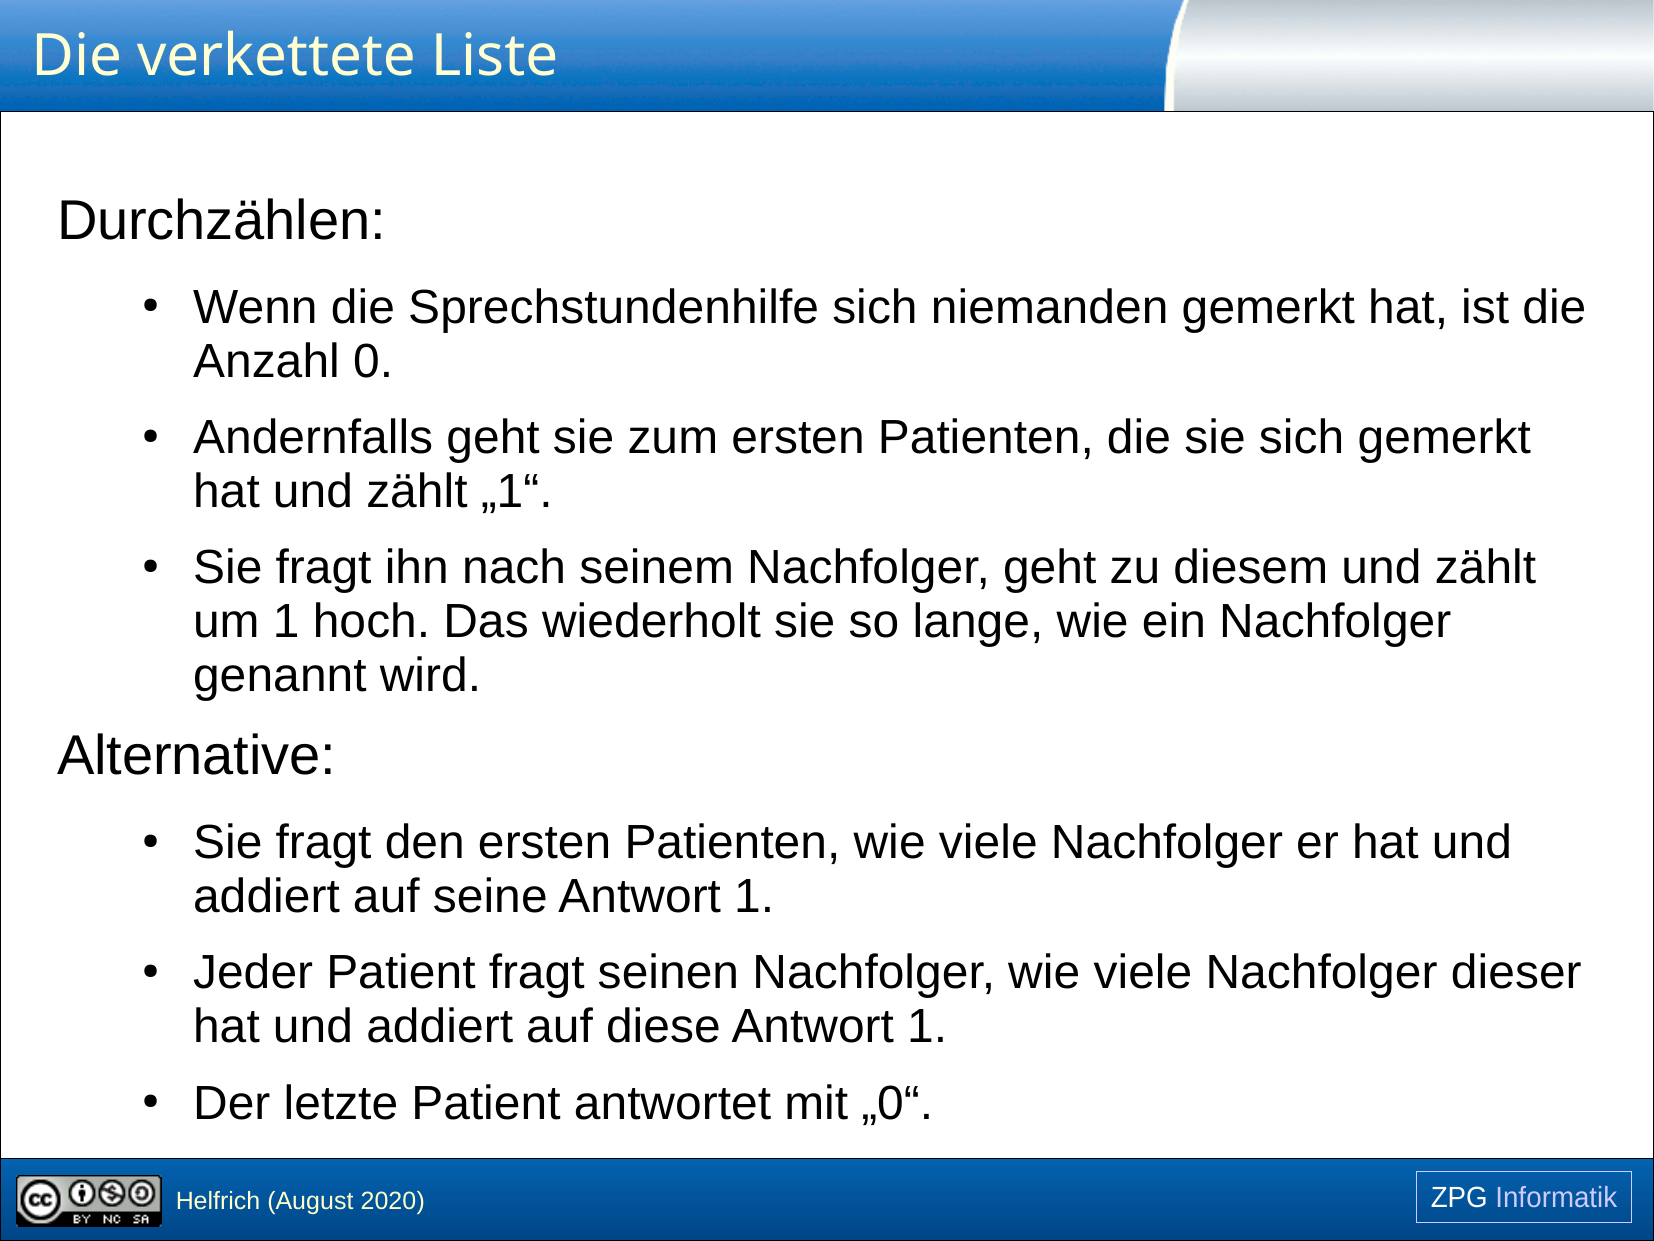

# Die verkettete Liste
Durchzählen:
Wenn die Sprechstundenhilfe sich niemanden gemerkt hat, ist die Anzahl 0.
Andernfalls geht sie zum ersten Patienten, die sie sich gemerkt hat und zählt „1“.
Sie fragt ihn nach seinem Nachfolger, geht zu diesem und zählt um 1 hoch. Das wiederholt sie so lange, wie ein Nachfolger genannt wird.
Alternative:
Sie fragt den ersten Patienten, wie viele Nachfolger er hat und addiert auf seine Antwort 1.
Jeder Patient fragt seinen Nachfolger, wie viele Nachfolger dieser hat und addiert auf diese Antwort 1.
Der letzte Patient antwortet mit „0“.